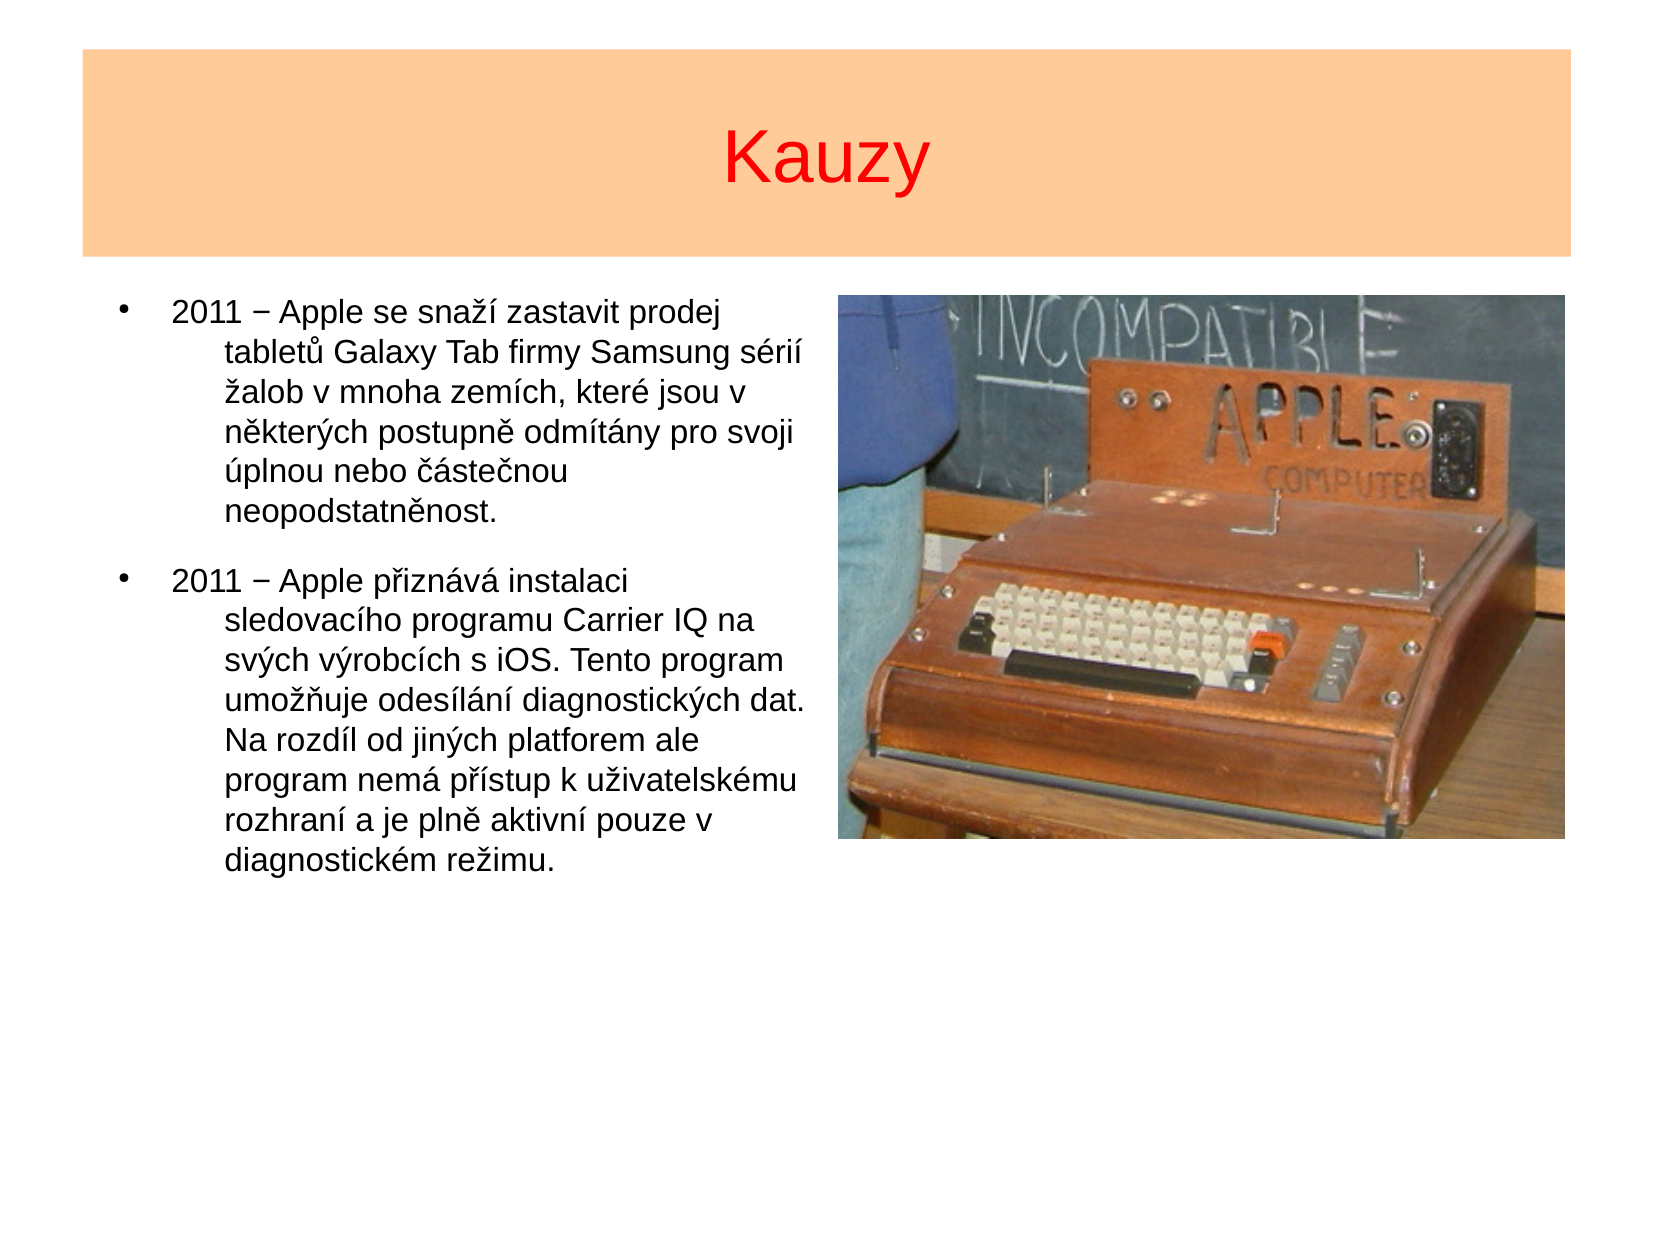

# Kauzy
2011 − Apple se snaží zastavit prodej tabletů Galaxy Tab firmy Samsung sérií žalob v mnoha zemích, které jsou v některých postupně odmítány pro svoji úplnou nebo částečnou neopodstatněnost.
2011 − Apple přiznává instalaci sledovacího programu Carrier IQ na svých výrobcích s iOS. Tento program umožňuje odesílání diagnostických dat. Na rozdíl od jiných platforem ale program nemá přístup k uživatelskému rozhraní a je plně aktivní pouze v diagnostickém režimu.